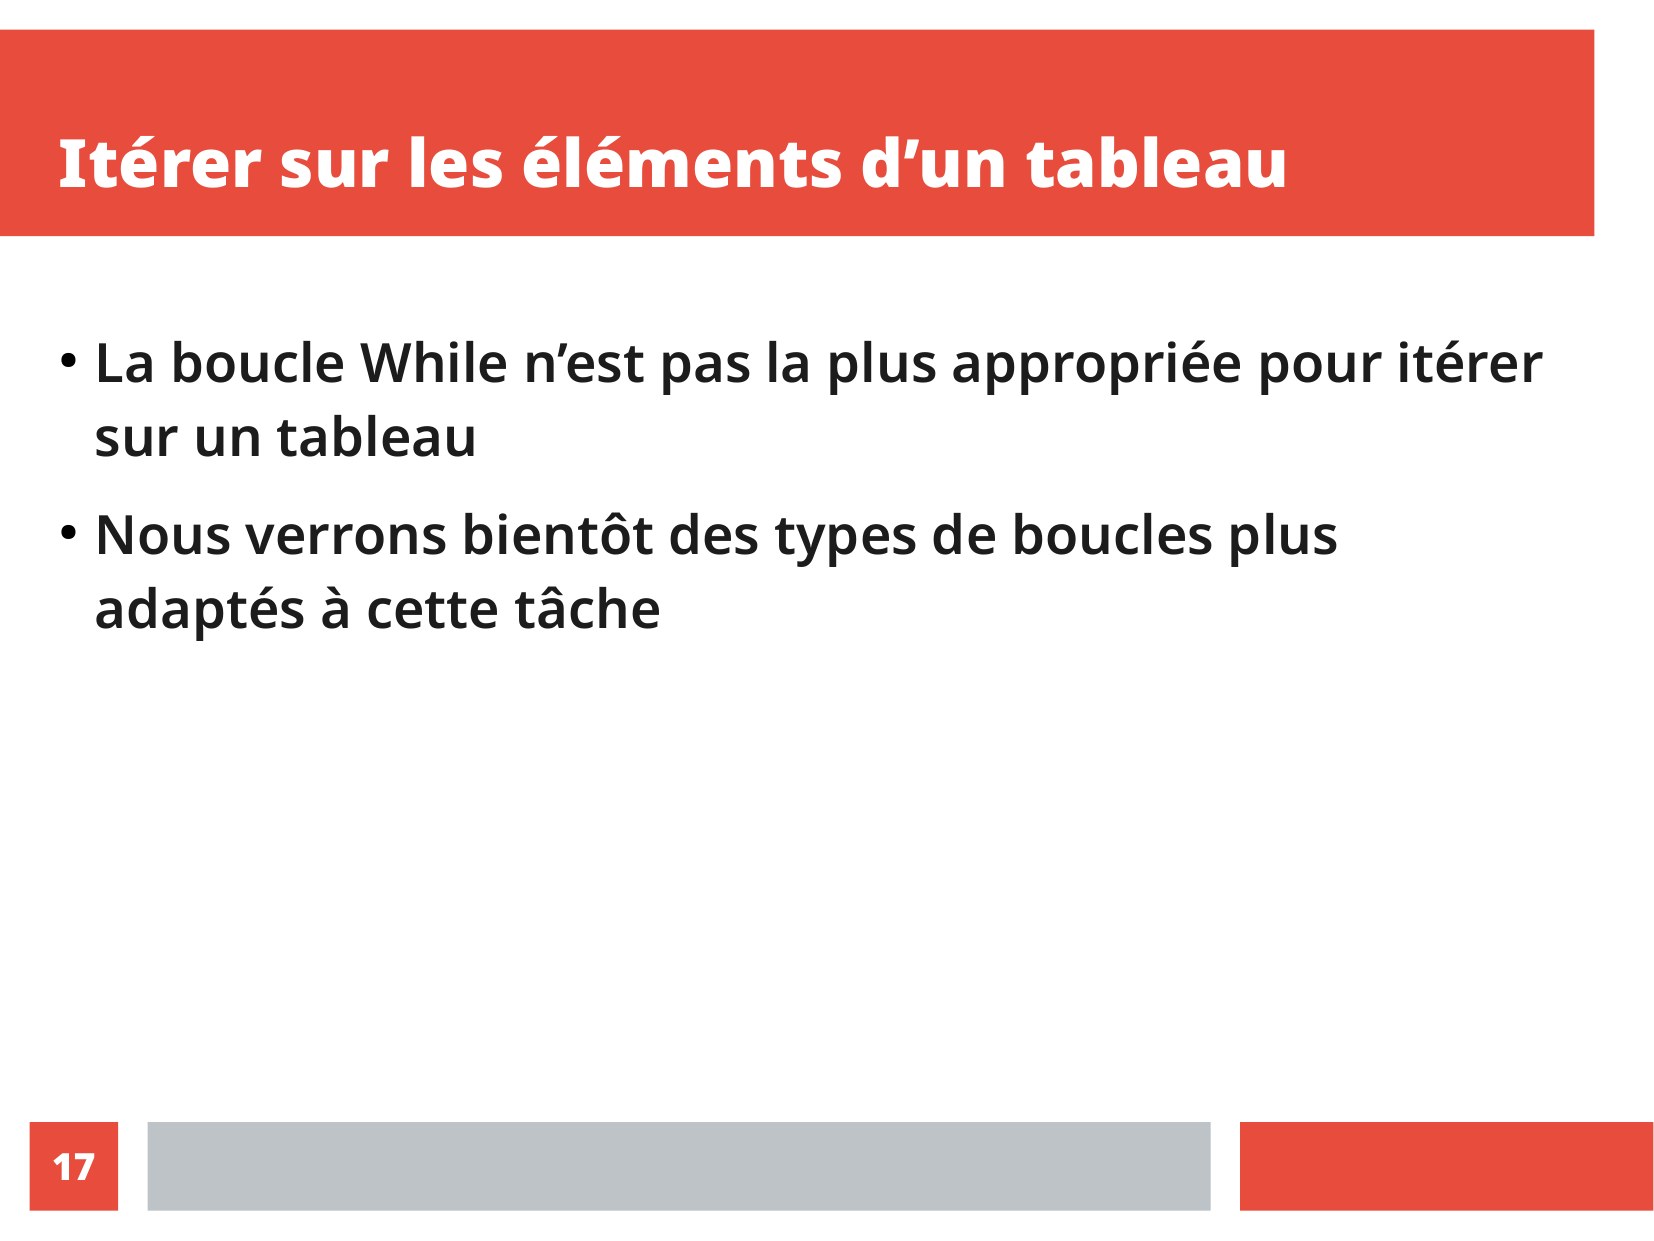

# Itérer sur les éléments d’un tableau
La boucle While n’est pas la plus appropriée pour itérer sur un tableau
Nous verrons bientôt des types de boucles plus adaptés à cette tâche
17